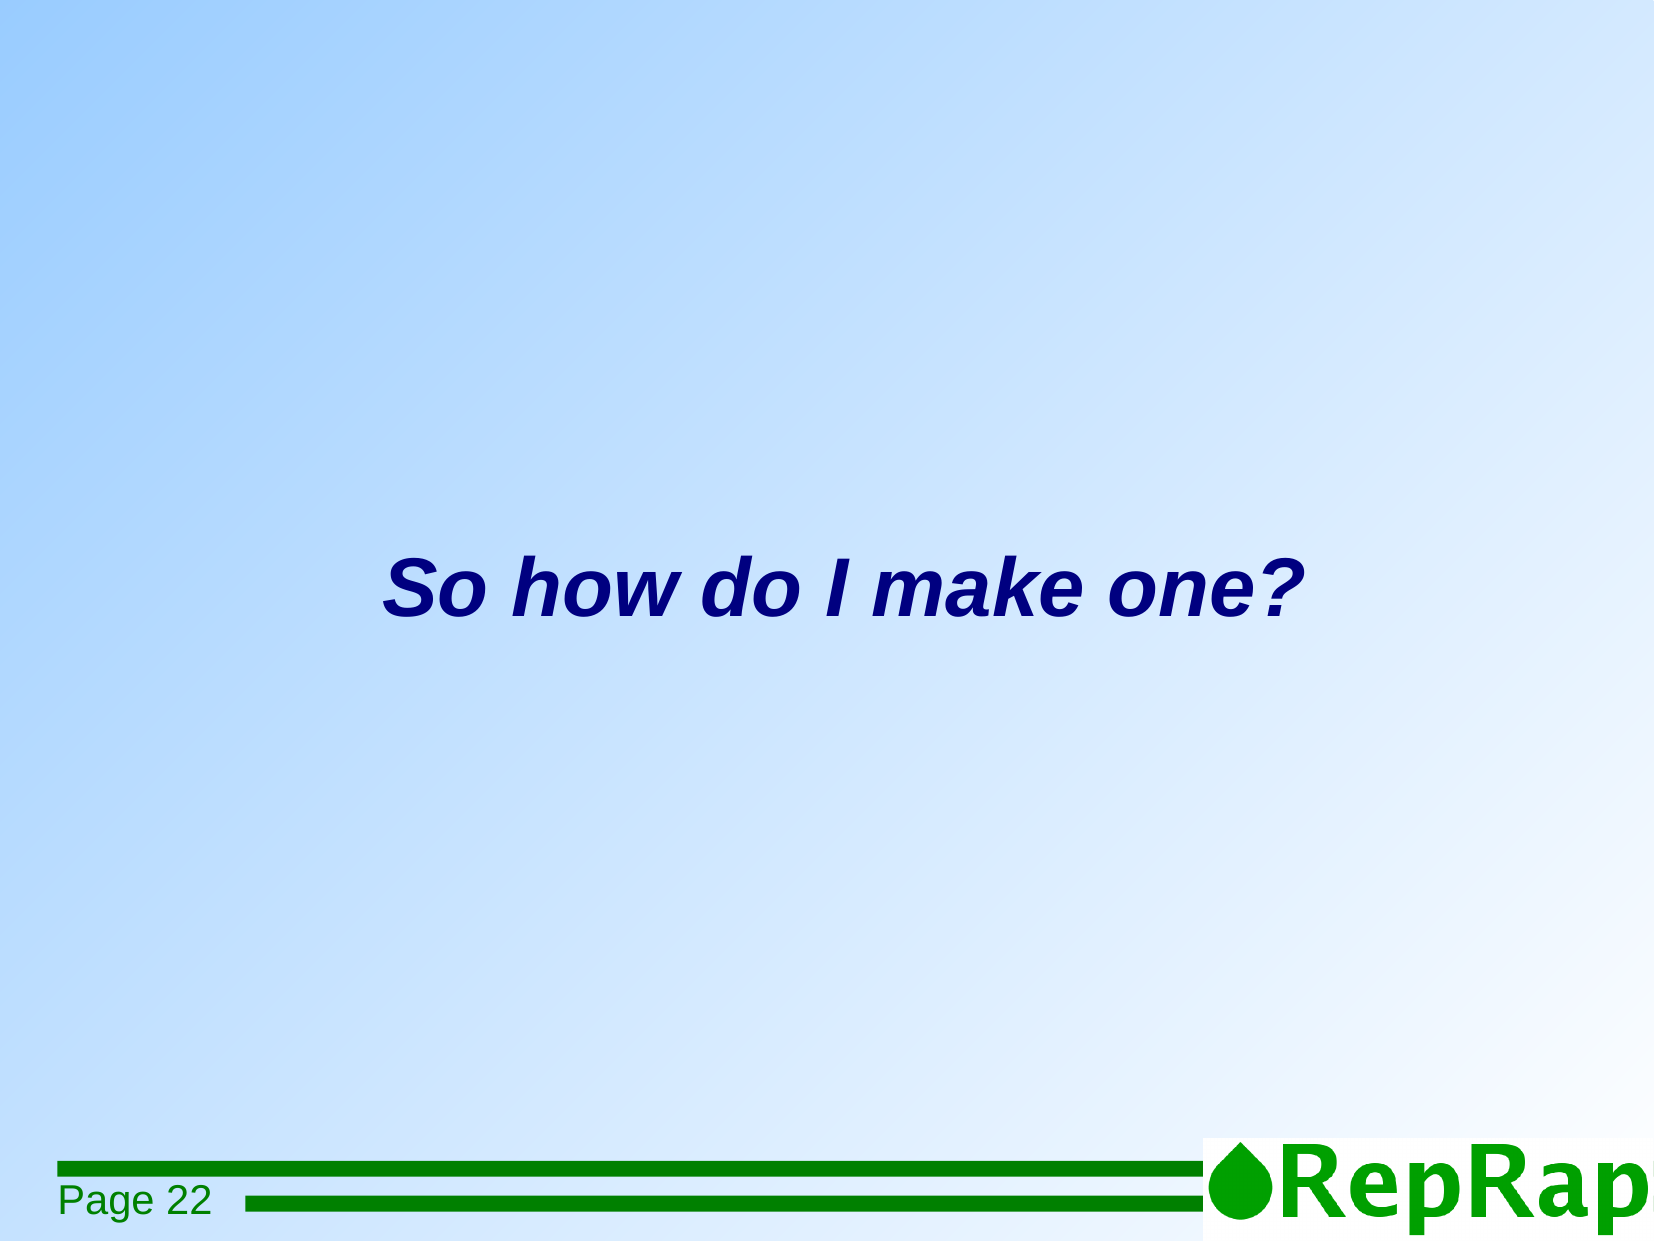

# So how do I make one?